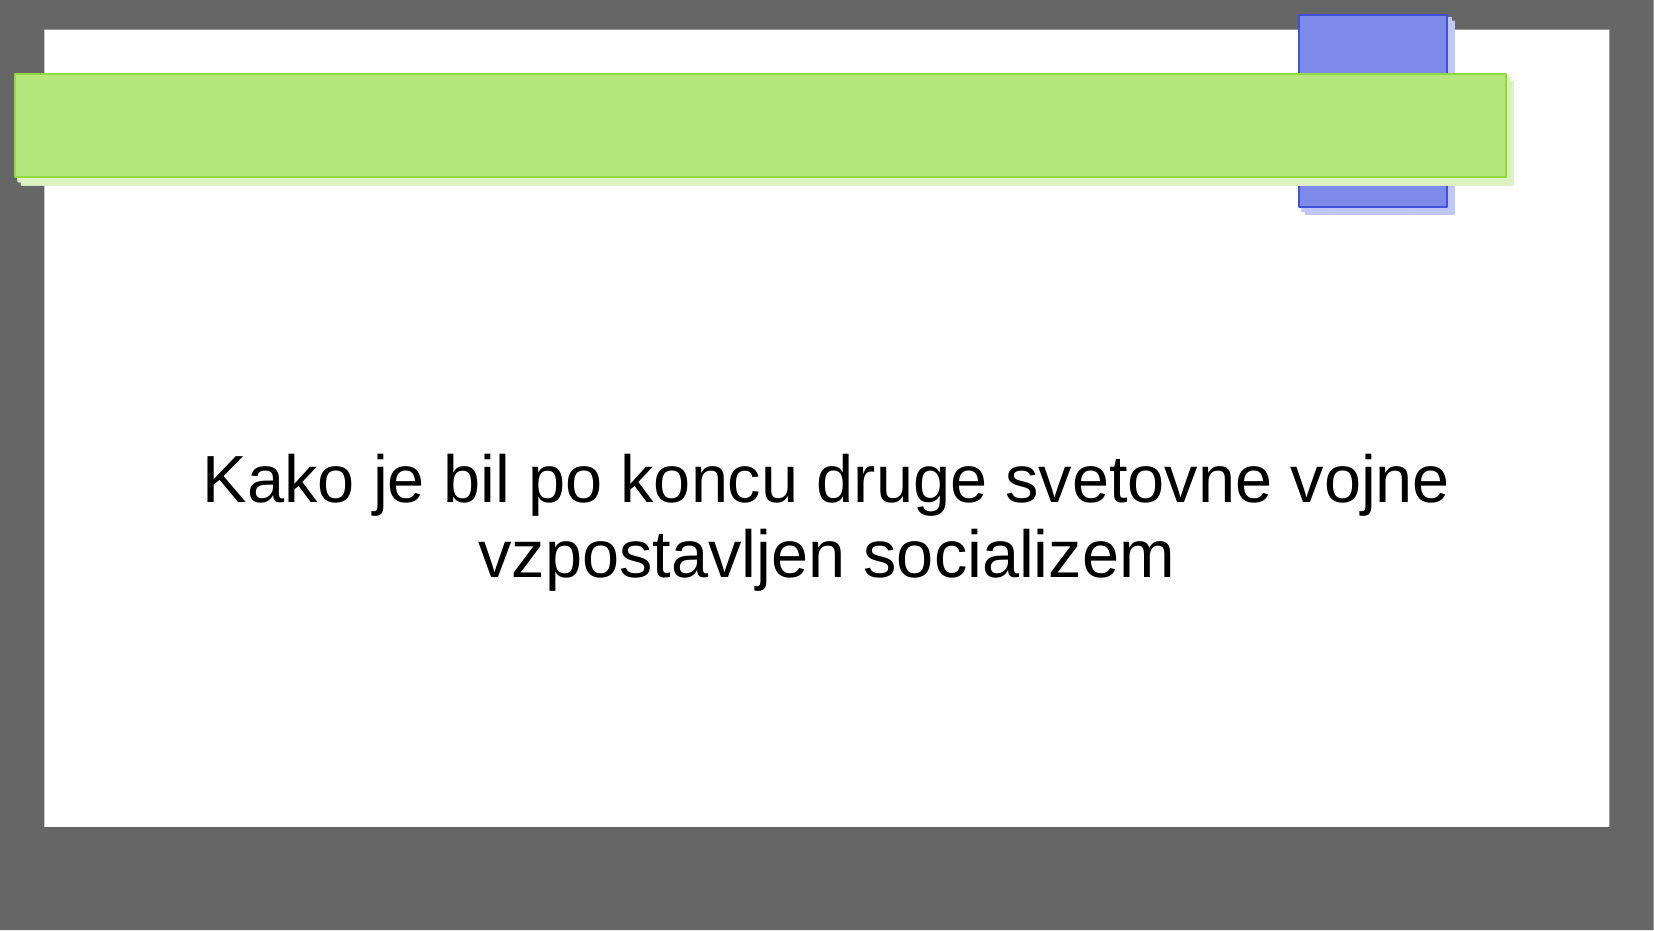

#
Kako je bil po koncu druge svetovne vojne vzpostavljen socializem